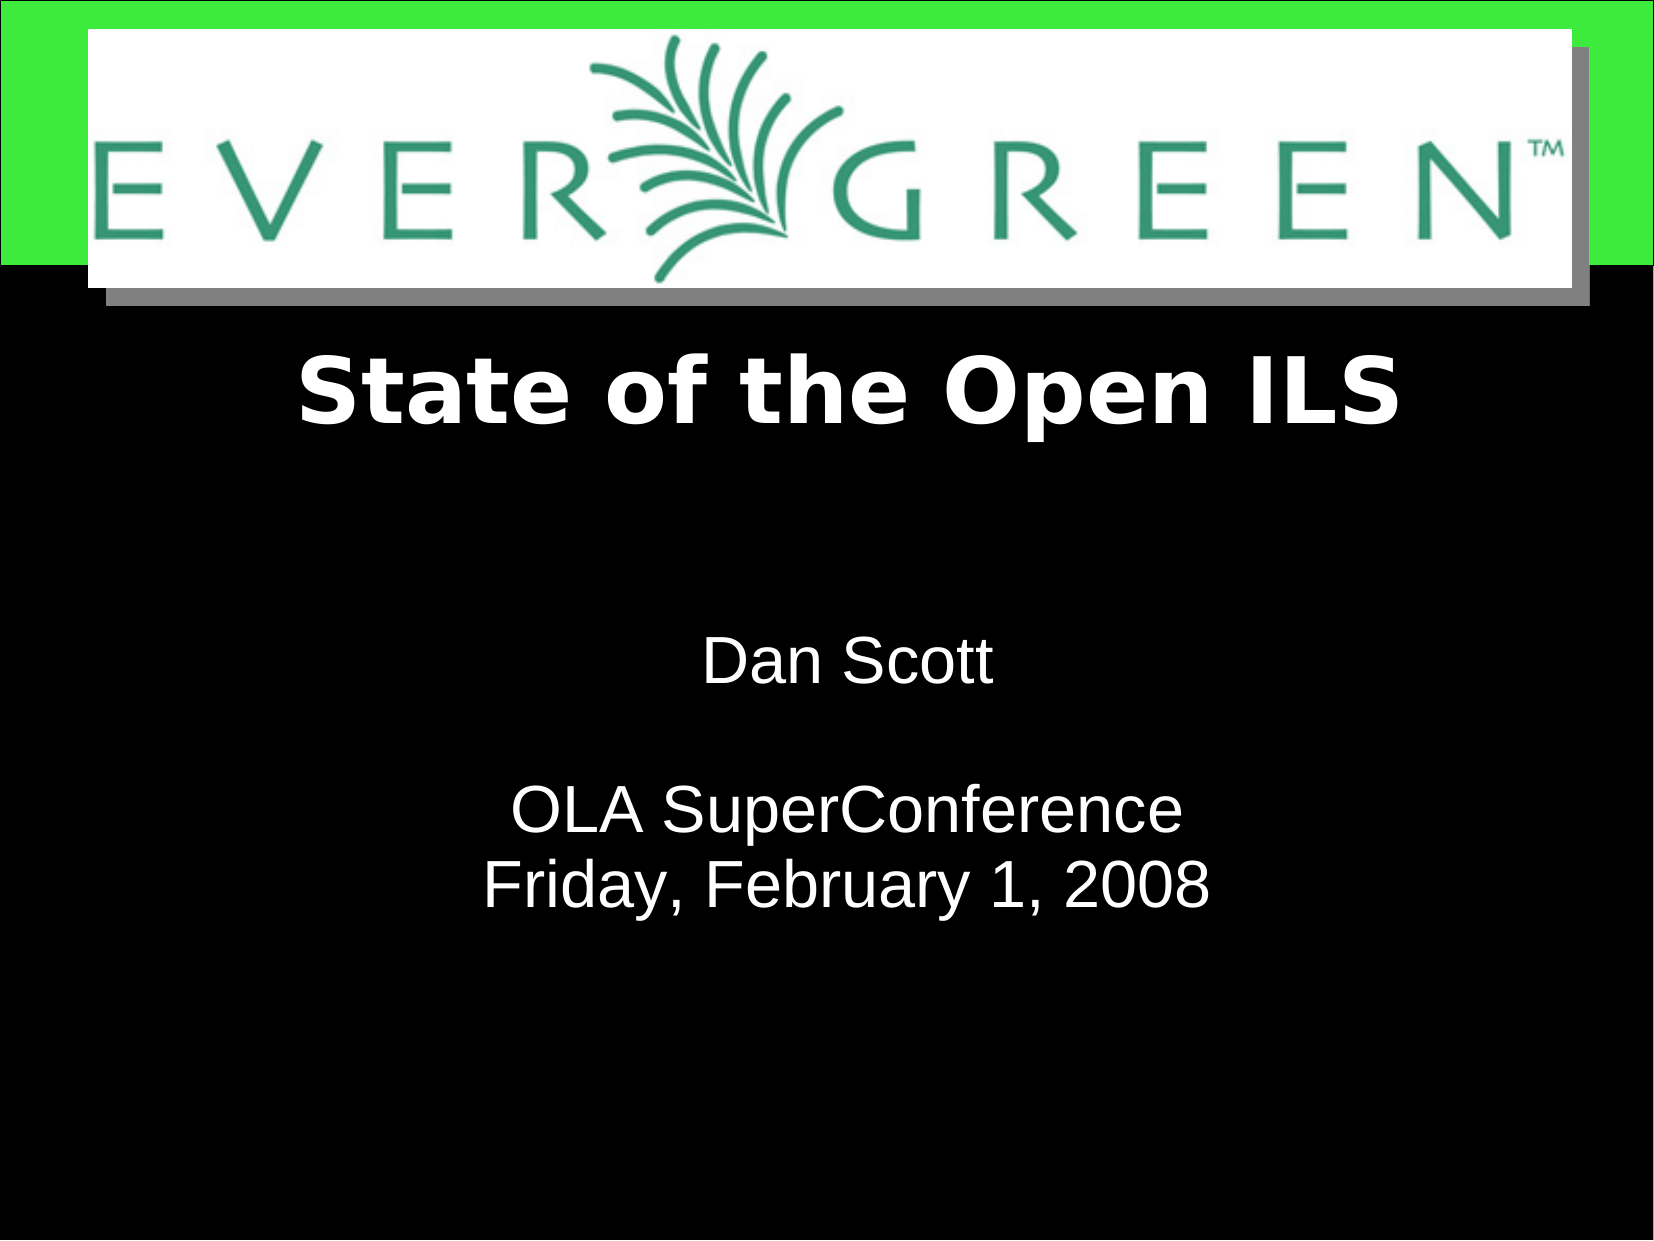

# State of the Open ILS
Dan Scott
OLA SuperConference
Friday, February 1, 2008